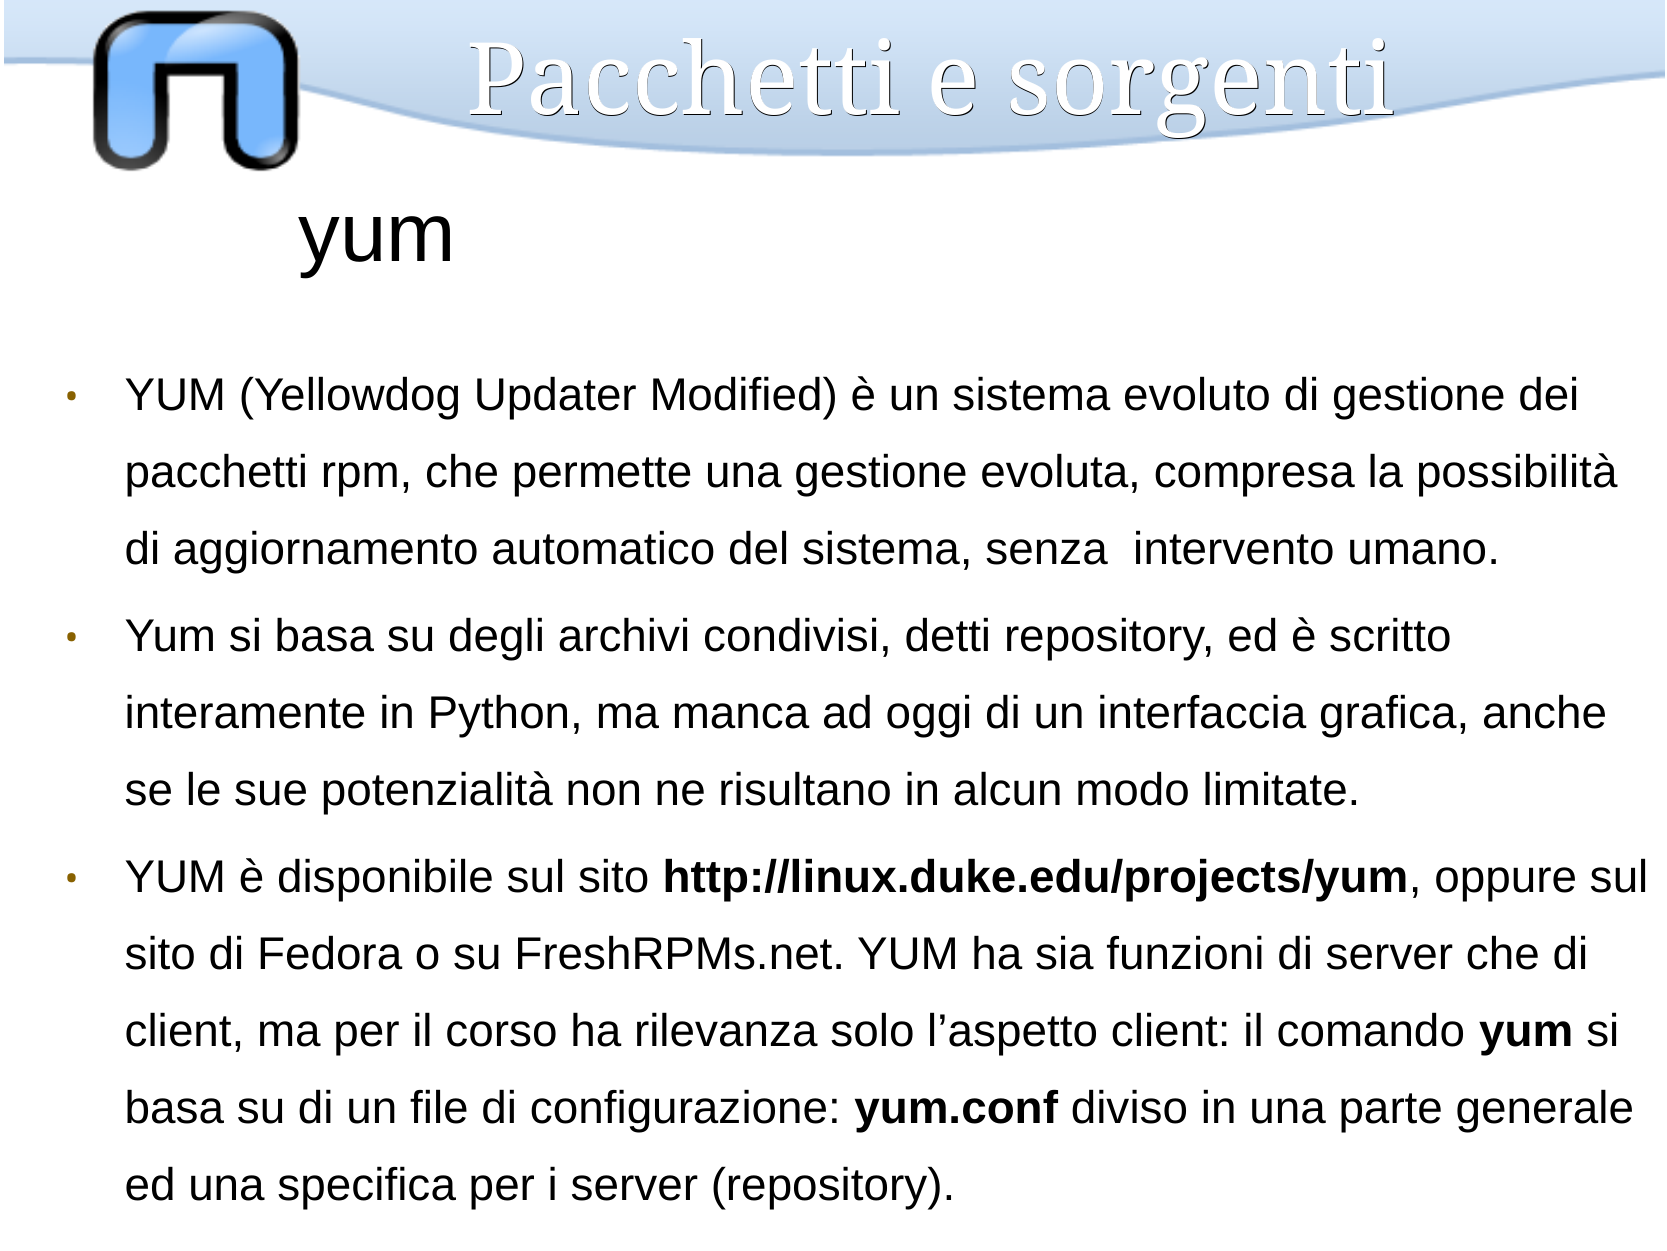

Pacchetti e sorgenti
# yum
YUM (Yellowdog Updater Modified) è un sistema evoluto di gestione dei pacchetti rpm, che permette una gestione evoluta, compresa la possibilità di aggiornamento automatico del sistema, senza intervento umano.
Yum si basa su degli archivi condivisi, detti repository, ed è scritto interamente in Python, ma manca ad oggi di un interfaccia grafica, anche se le sue potenzialità non ne risultano in alcun modo limitate.
YUM è disponibile sul sito http://linux.duke.edu/projects/yum, oppure sul sito di Fedora o su FreshRPMs.net. YUM ha sia funzioni di server che di client, ma per il corso ha rilevanza solo l’aspetto client: il comando yum si basa su di un file di configurazione: yum.conf diviso in una parte generale ed una specifica per i server (repository).